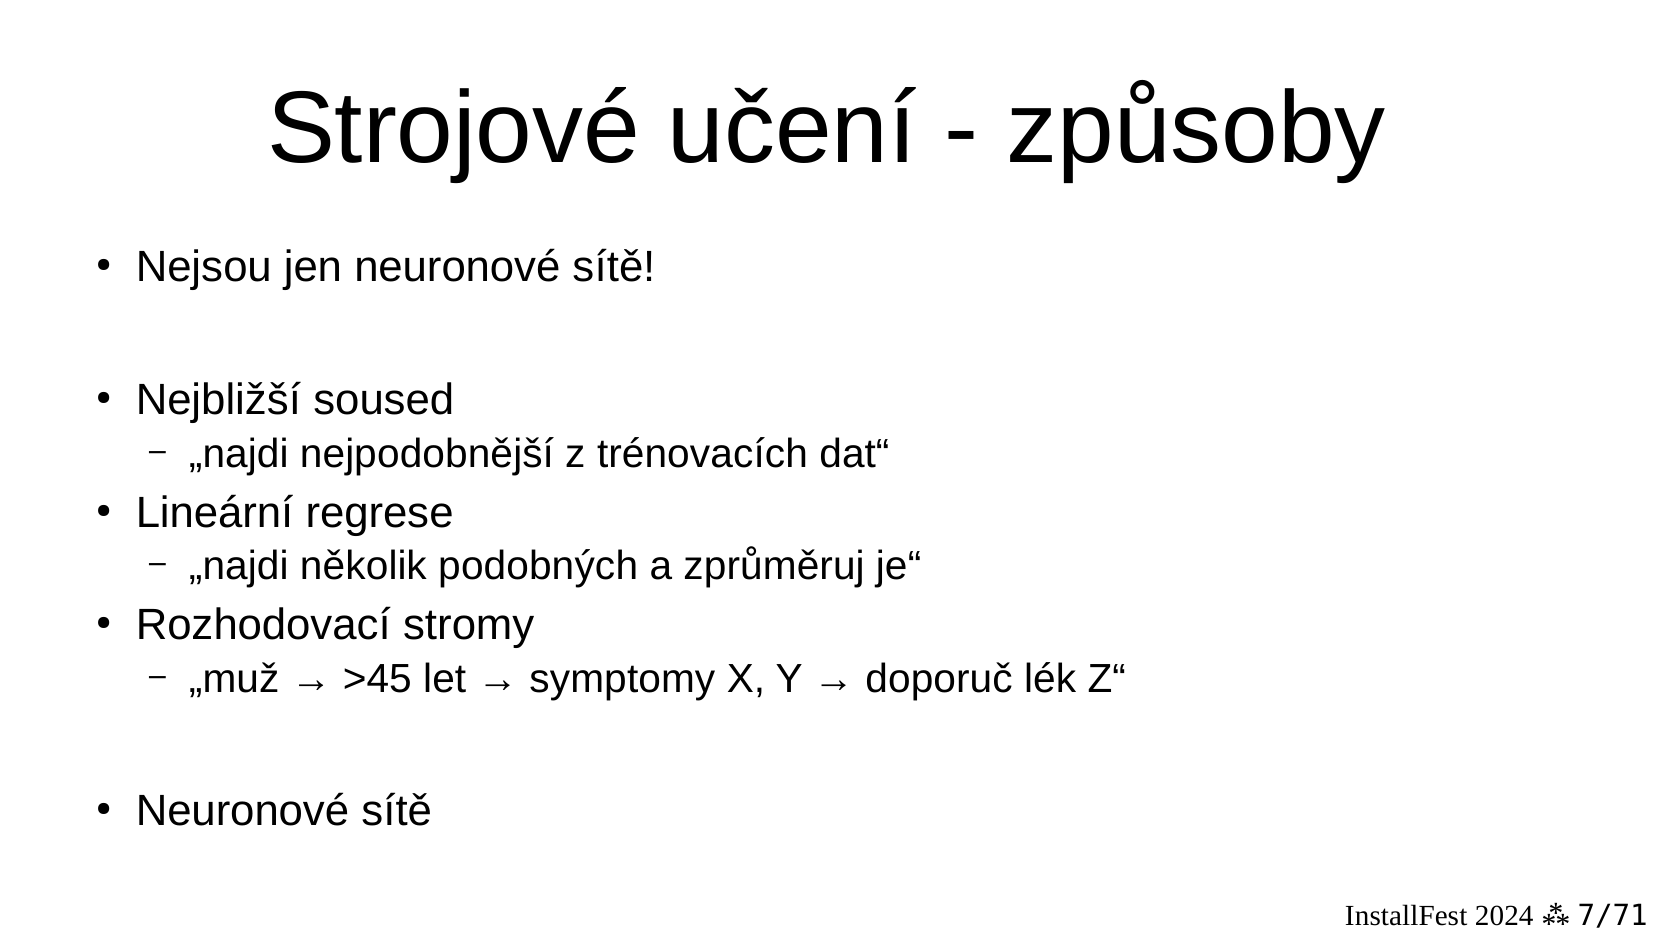

# Strojové učení - způsoby
Nejsou jen neuronové sítě!
Nejbližší soused
„najdi nejpodobnější z trénovacích dat“
Lineární regrese
„najdi několik podobných a zprůměruj je“
Rozhodovací stromy
„muž → >45 let → symptomy X, Y → doporuč lék Z“
Neuronové sítě
7